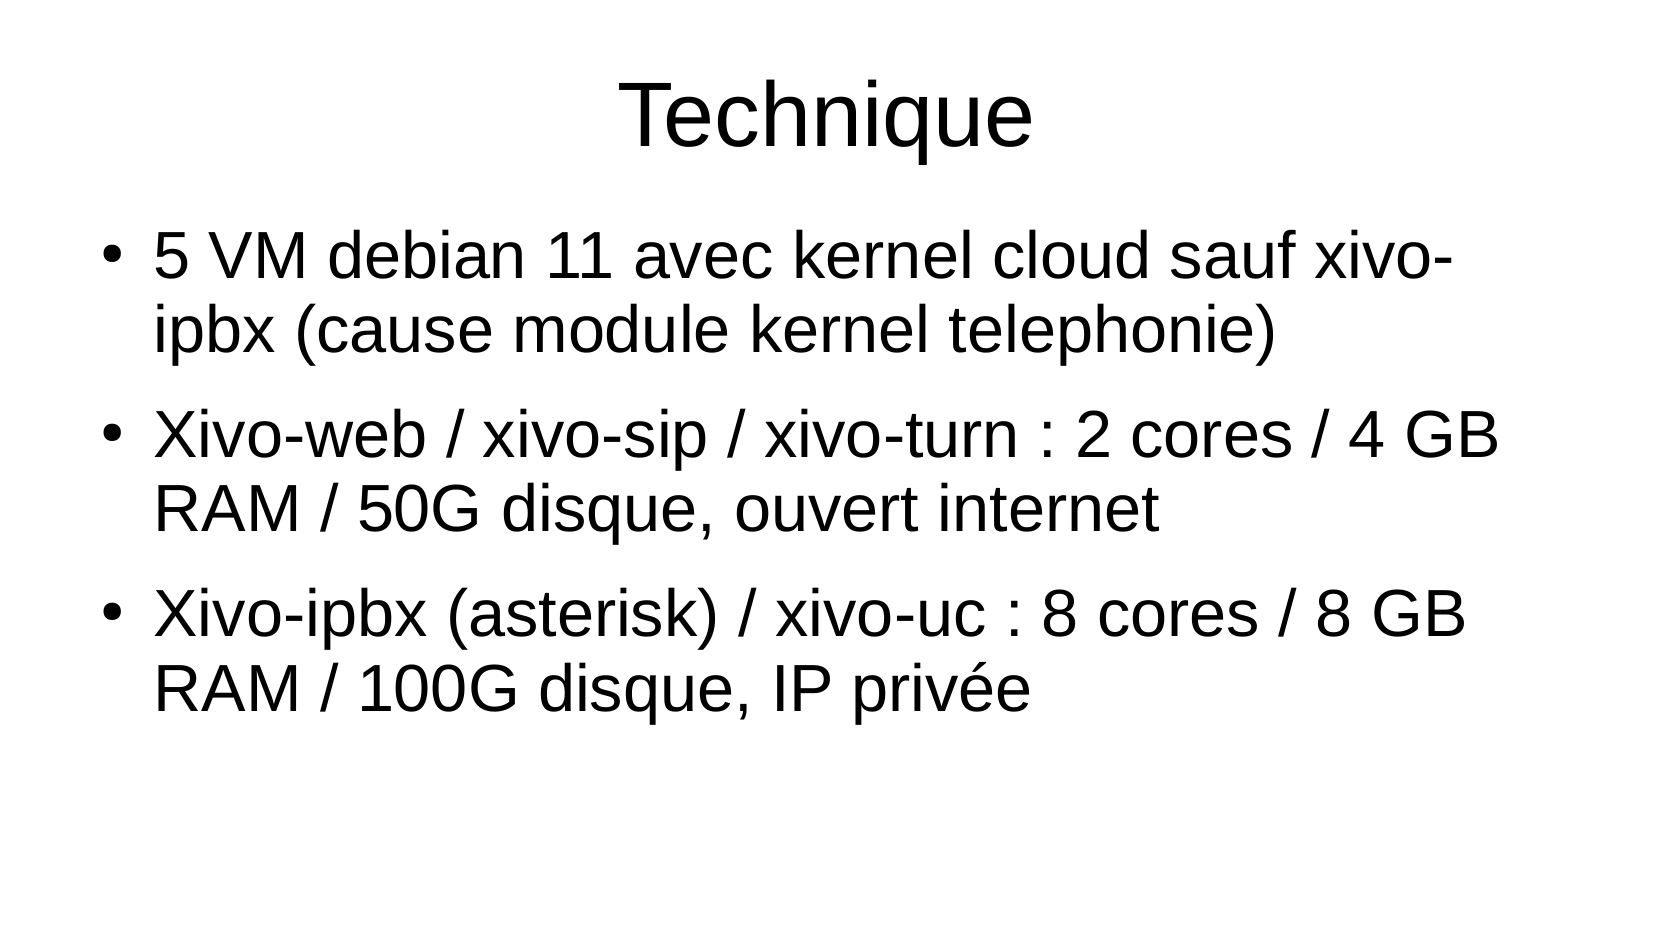

# Technique
5 VM debian 11 avec kernel cloud sauf xivo-ipbx (cause module kernel telephonie)
Xivo-web / xivo-sip / xivo-turn : 2 cores / 4 GB RAM / 50G disque, ouvert internet
Xivo-ipbx (asterisk) / xivo-uc : 8 cores / 8 GB RAM / 100G disque, IP privée